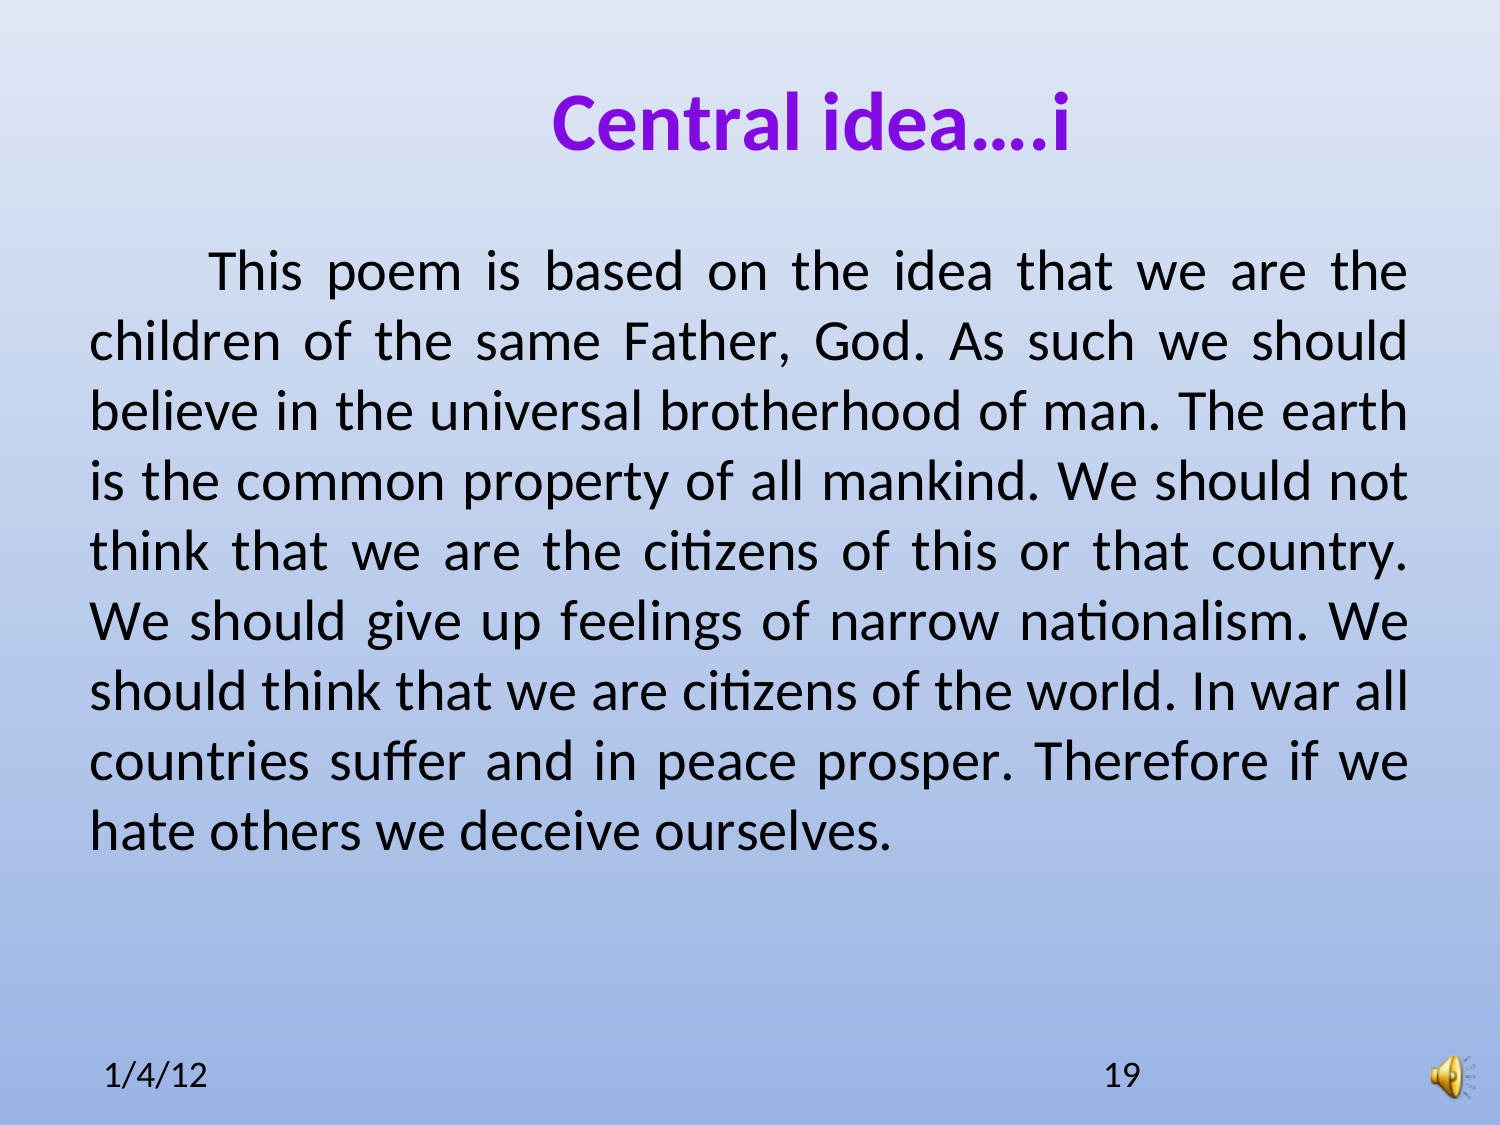

Central idea….i
	This poem is based on the idea that we are the children of the same Father, God. As such we should believe in the universal brotherhood of man. The earth is the common property of all mankind. We should not think that we are the citizens of this or that country. We should give up feelings of narrow nationalism. We should think that we are citizens of the world. In war all countries suffer and in peace prosper. Therefore if we hate others we deceive ourselves.